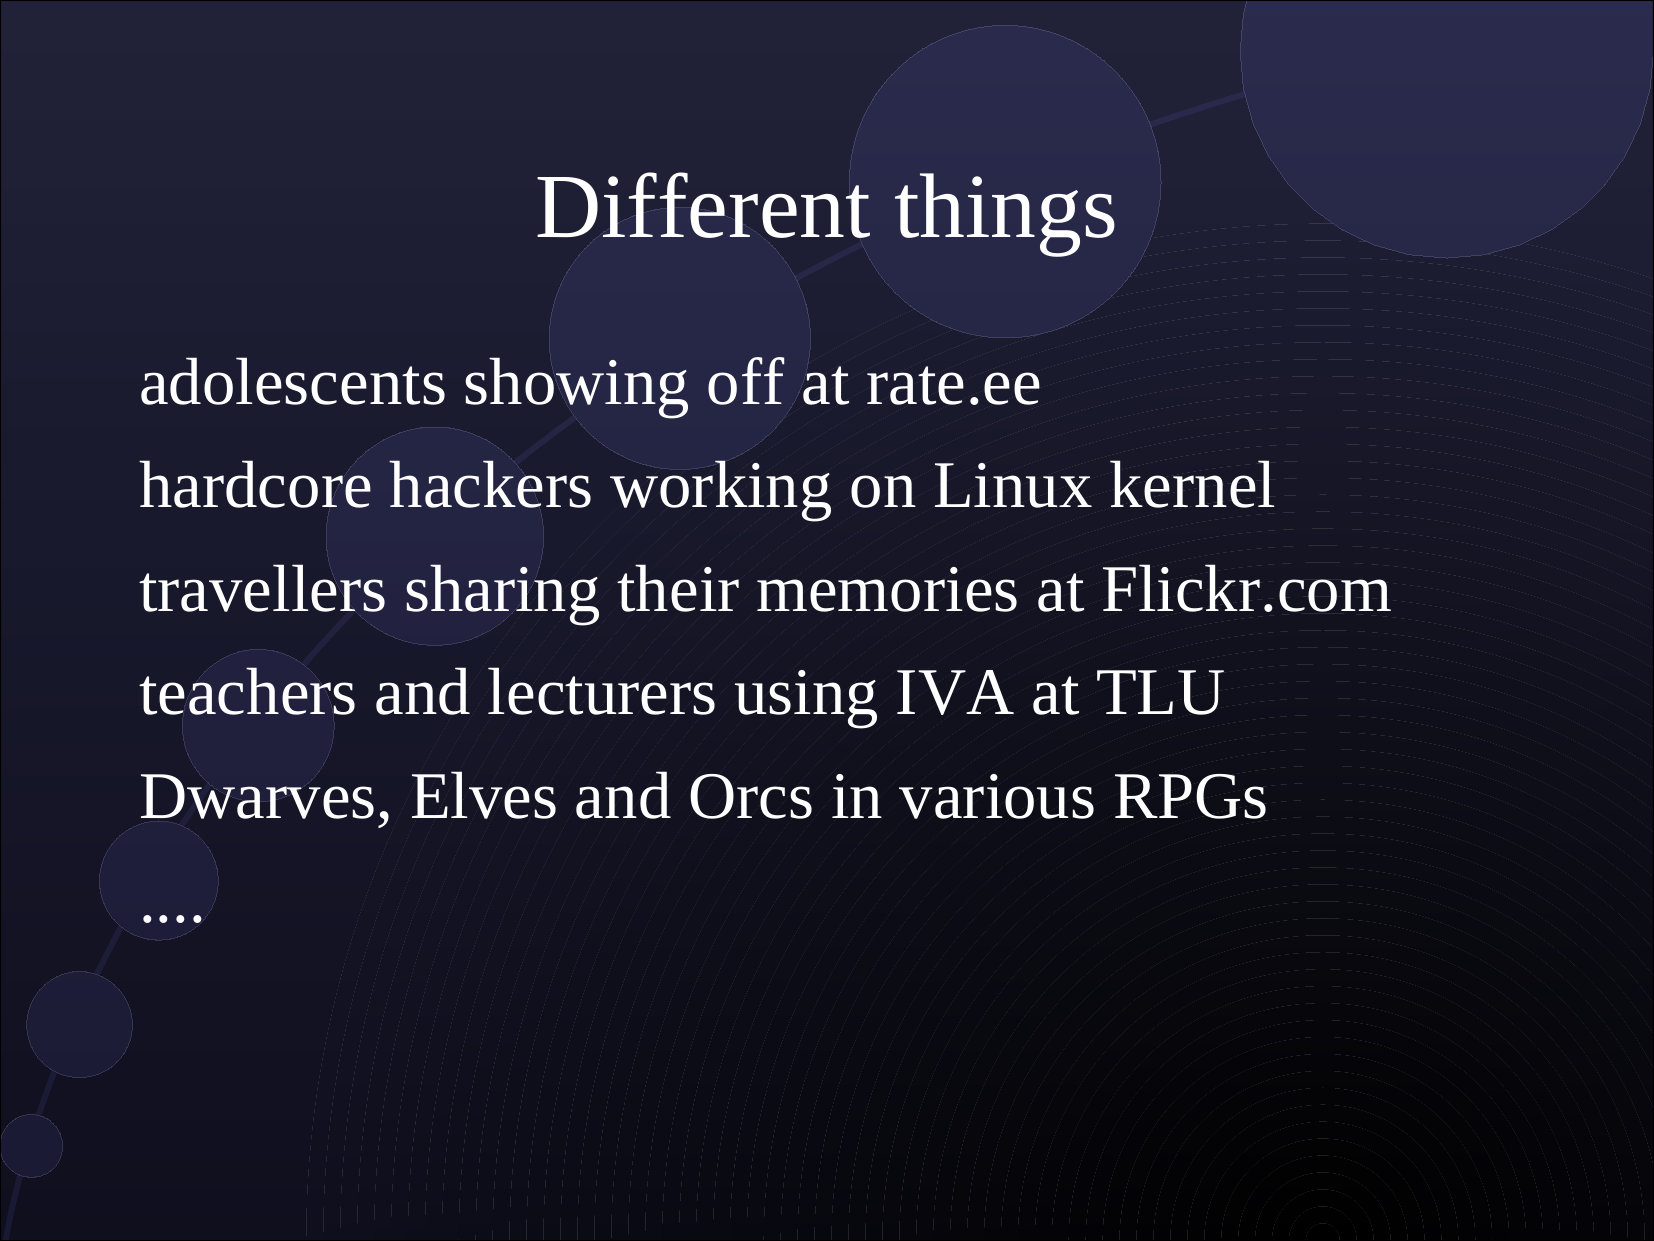

# Different things
adolescents showing off at rate.ee
hardcore hackers working on Linux kernel
travellers sharing their memories at Flickr.com
teachers and lecturers using IVA at TLU
Dwarves, Elves and Orcs in various RPGs
....